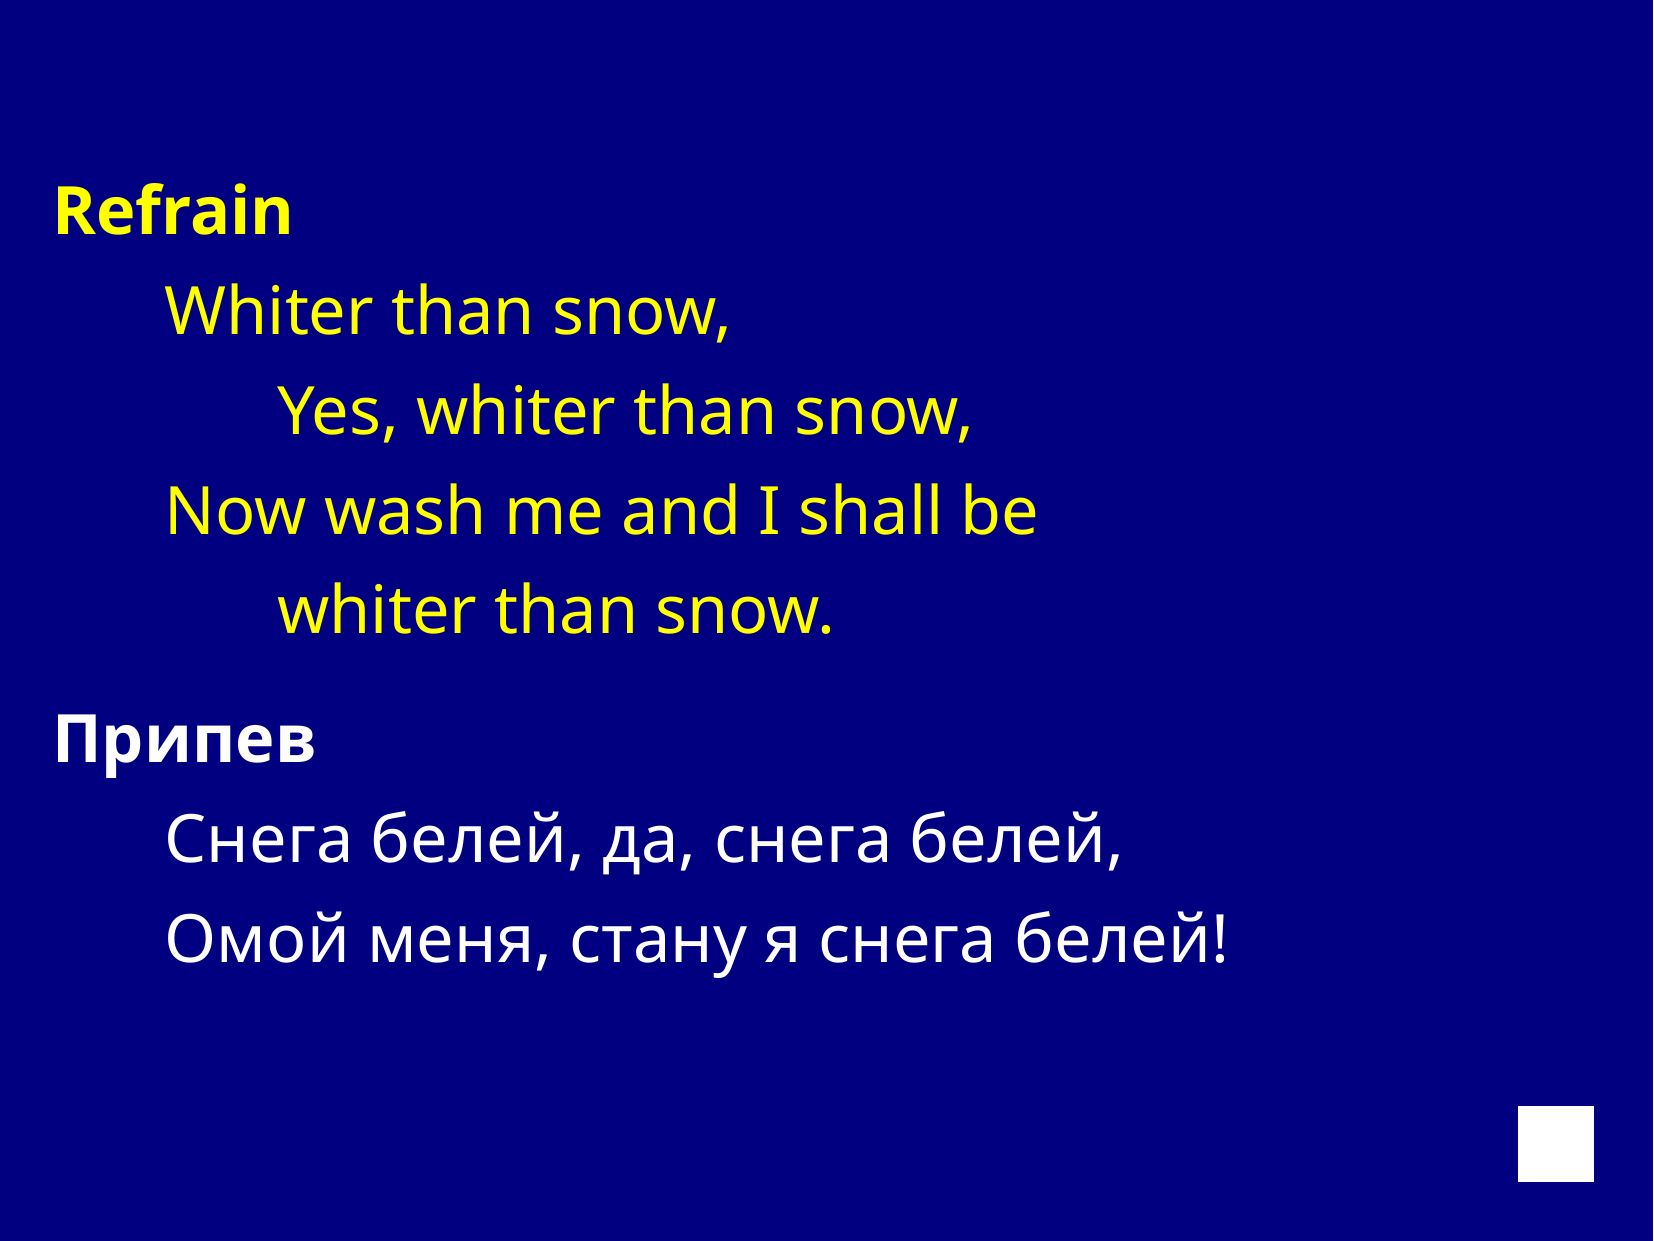

Refrain
	Whiter than snow,
		Yes, whiter than snow,
	Now wash me and I shall be
		whiter than snow.
Припев
	Снега белей, да, снега белей,
	Омой меня, стану я снега белей!